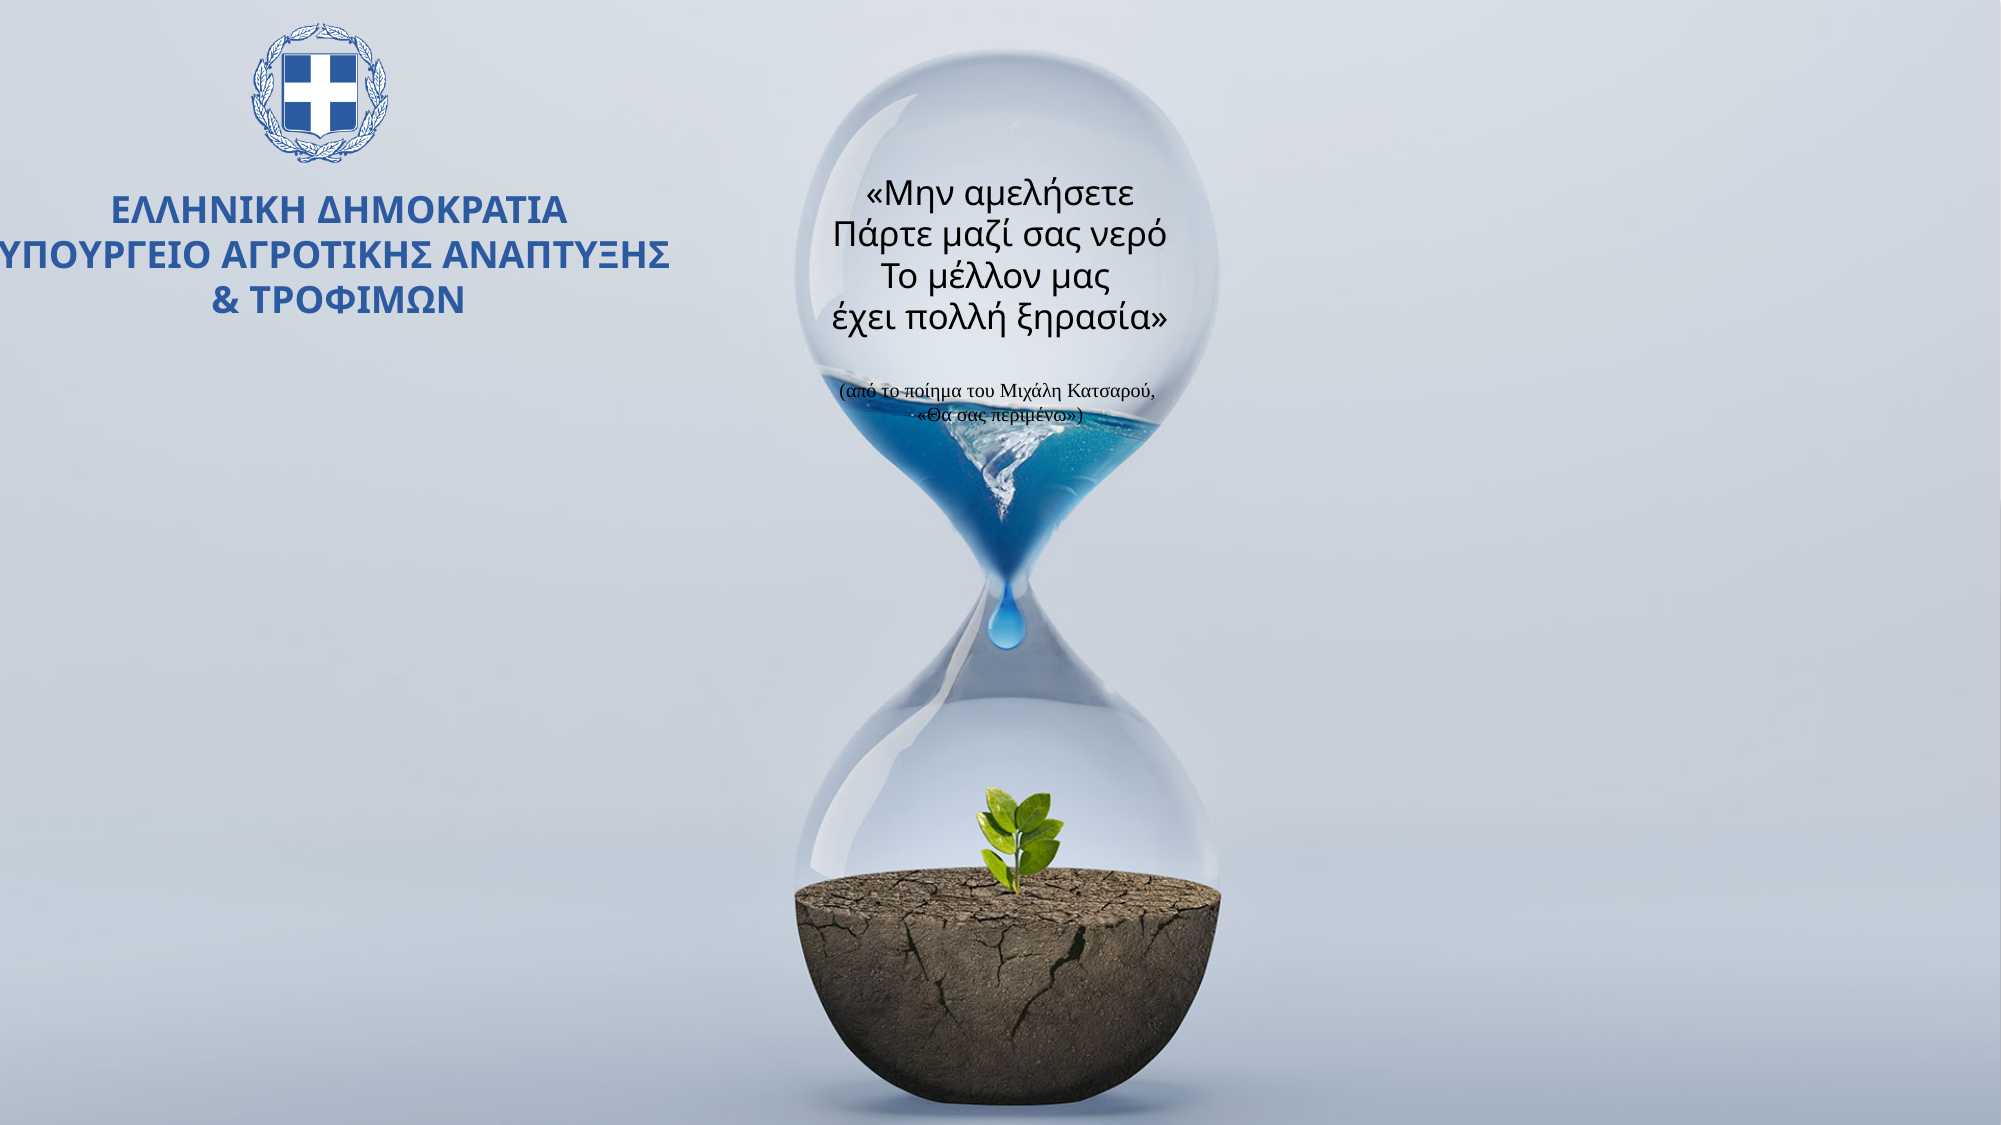

# «Μην αμελήσετε Πάρτε μαζί σας νερό Το μέλλον μας έχει πολλή ξηρασία» (από το ποίημα του Μιχάλη Κατσαρού, «Θα σας περιμένω»)
ΕΛΛΗΝΙΚΗ ΔΗΜΟΚΡΑΤΙΑ
ΥΠΟΥΡΓΕΙΟ ΑΓΡΟΤΙΚΗΣ ΑΝΑΠΤΥΞΗΣ
& ΤΡΟΦΙΜΩΝ